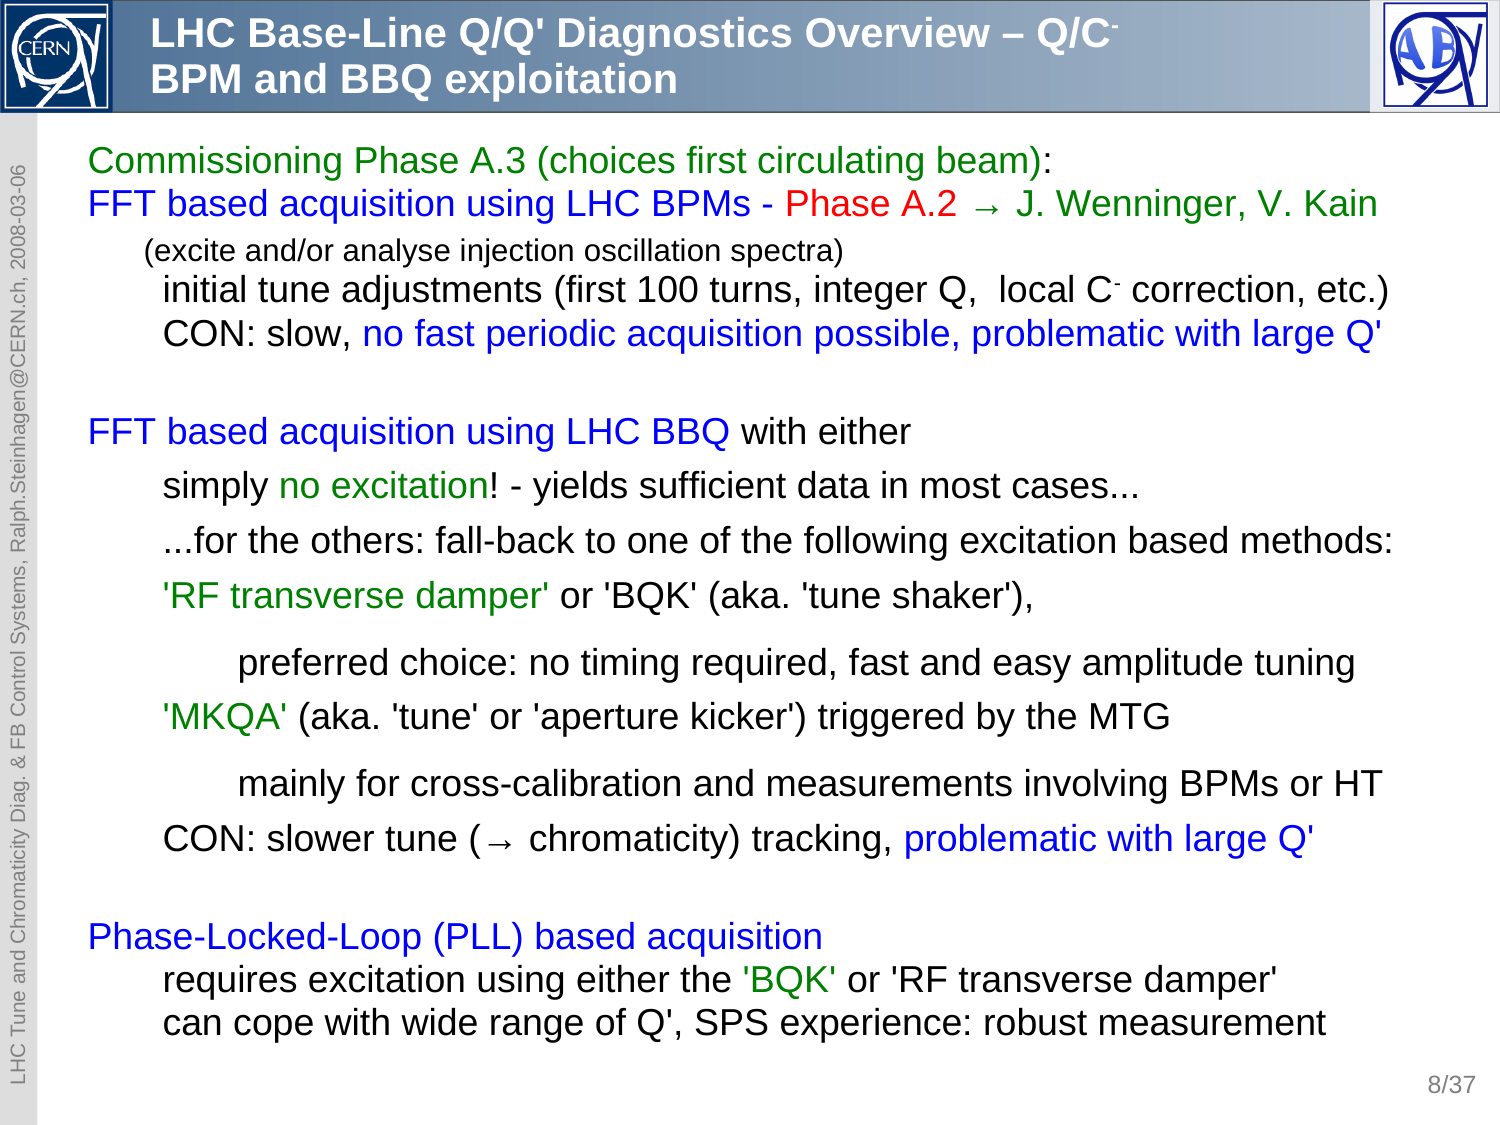

# LHC Base-Line Q/Q' Diagnostics Overview – Q/C- BPM and BBQ exploitation
Commissioning Phase A.3 (choices first circulating beam):
FFT based acquisition using LHC BPMs - Phase A.2 → J. Wenninger, V. Kain (excite and/or analyse injection oscillation spectra)
initial tune adjustments (first 100 turns, integer Q, local C- correction, etc.)
CON: slow, no fast periodic acquisition possible, problematic with large Q'
FFT based acquisition using LHC BBQ with either
simply no excitation! - yields sufficient data in most cases...
...for the others: fall-back to one of the following excitation based methods:
'RF transverse damper' or 'BQK' (aka. 'tune shaker'),
preferred choice: no timing required, fast and easy amplitude tuning
'MKQA' (aka. 'tune' or 'aperture kicker') triggered by the MTG
mainly for cross-calibration and measurements involving BPMs or HT
CON: slower tune (→ chromaticity) tracking, problematic with large Q'
Phase-Locked-Loop (PLL) based acquisition
requires excitation using either the 'BQK' or 'RF transverse damper'
can cope with wide range of Q', SPS experience: robust measurement